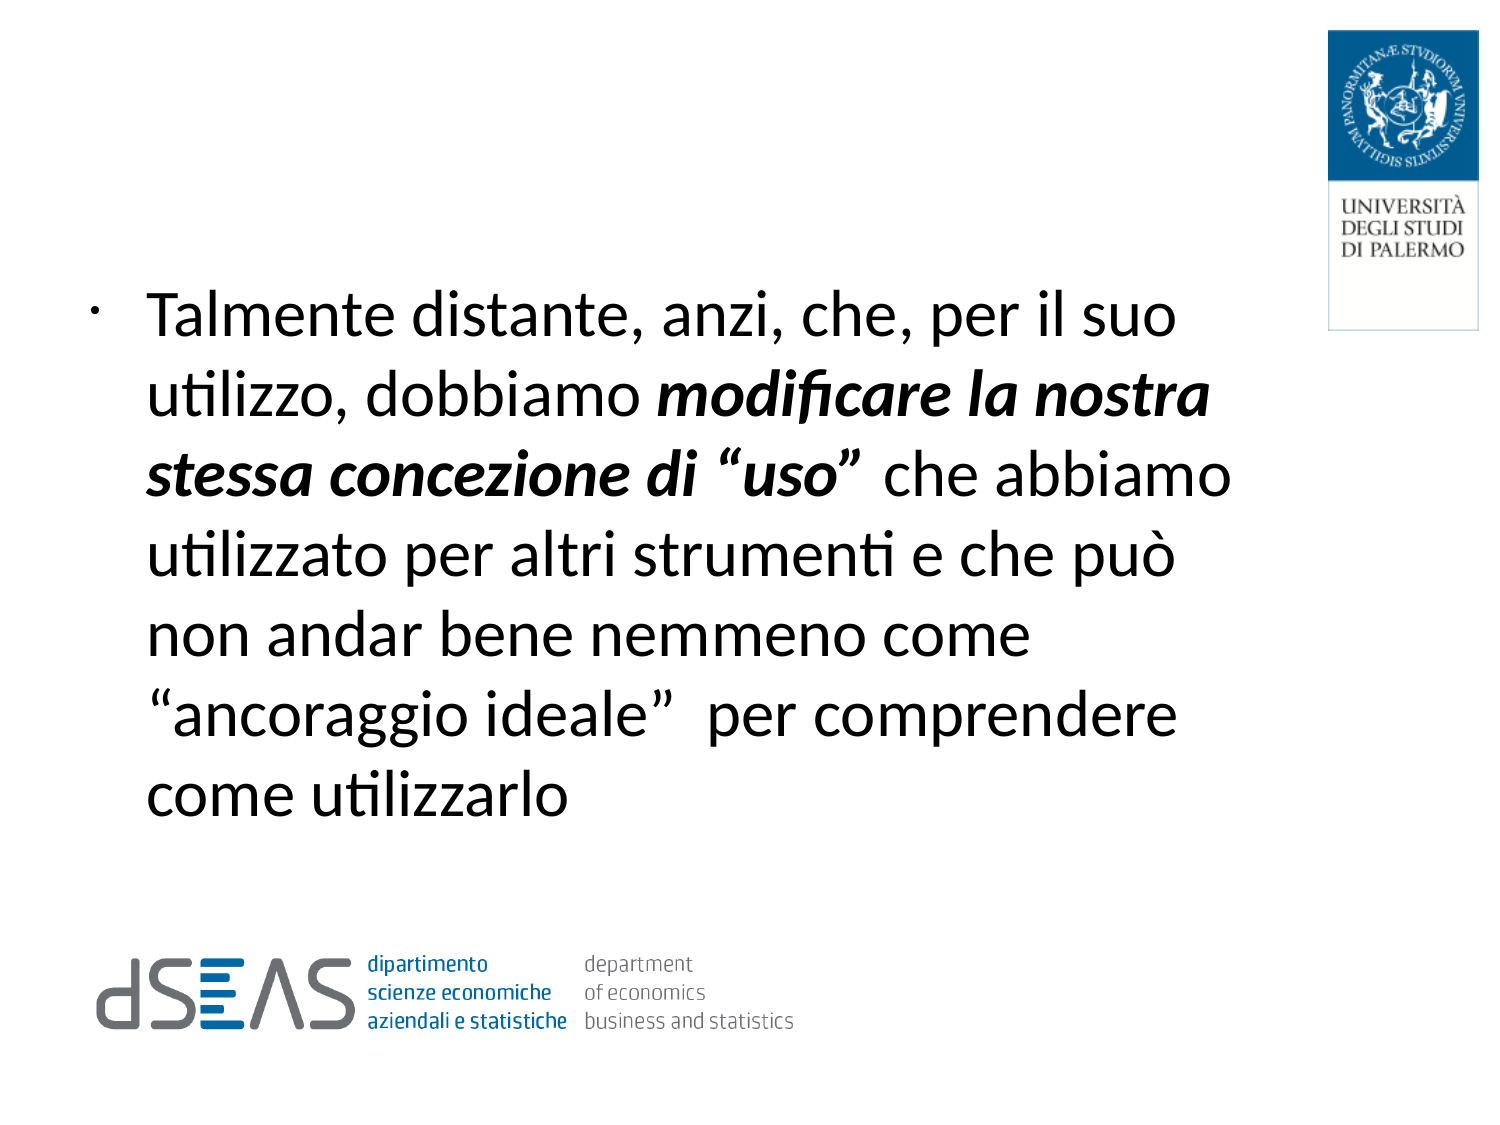

# Talmente distante, anzi, che, per il suo utilizzo, dobbiamo modificare la nostra stessa concezione di “uso” che abbiamo utilizzato per altri strumenti e che può non andar bene nemmeno come “ancoraggio ideale” per comprendere come utilizzarlo